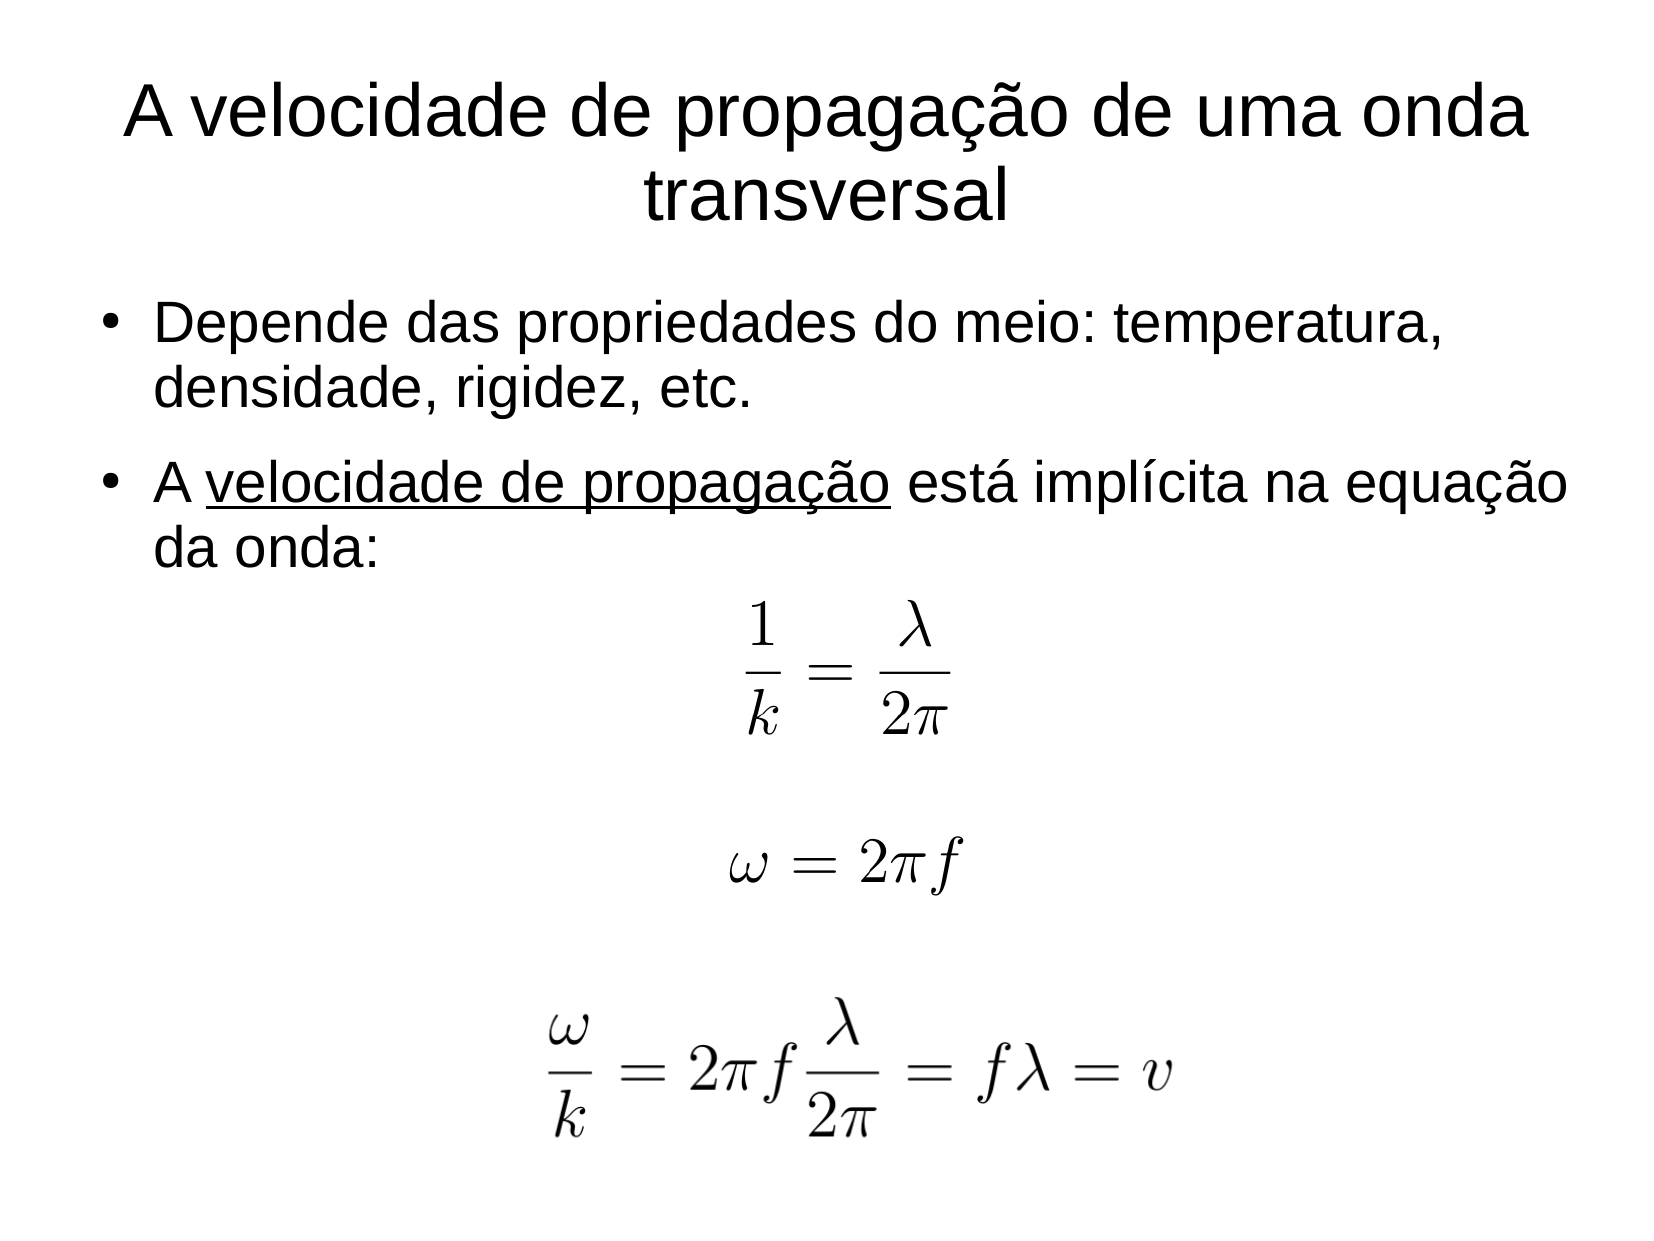

# A velocidade de propagação de uma onda transversal
Depende das propriedades do meio: temperatura, densidade, rigidez, etc.
A velocidade de propagação está implícita na equação da onda: